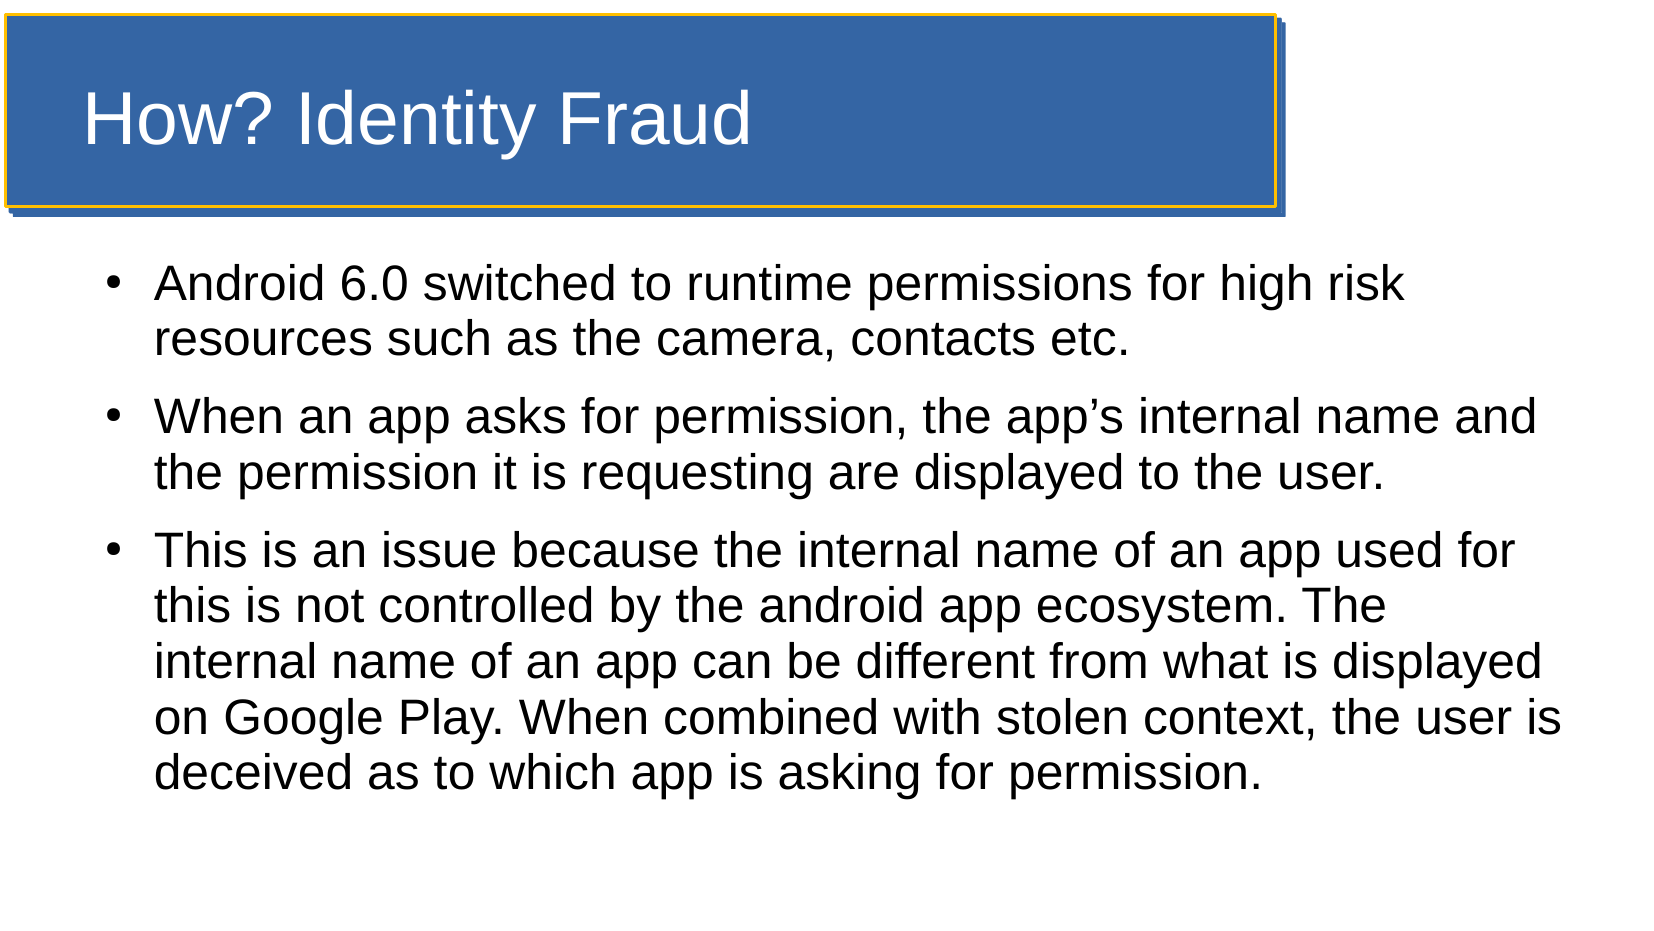

# How? Identity Fraud
Android 6.0 switched to runtime permissions for high risk resources such as the camera, contacts etc.
When an app asks for permission, the app’s internal name and the permission it is requesting are displayed to the user.
This is an issue because the internal name of an app used for this is not controlled by the android app ecosystem. The internal name of an app can be different from what is displayed on Google Play. When combined with stolen context, the user is deceived as to which app is asking for permission.